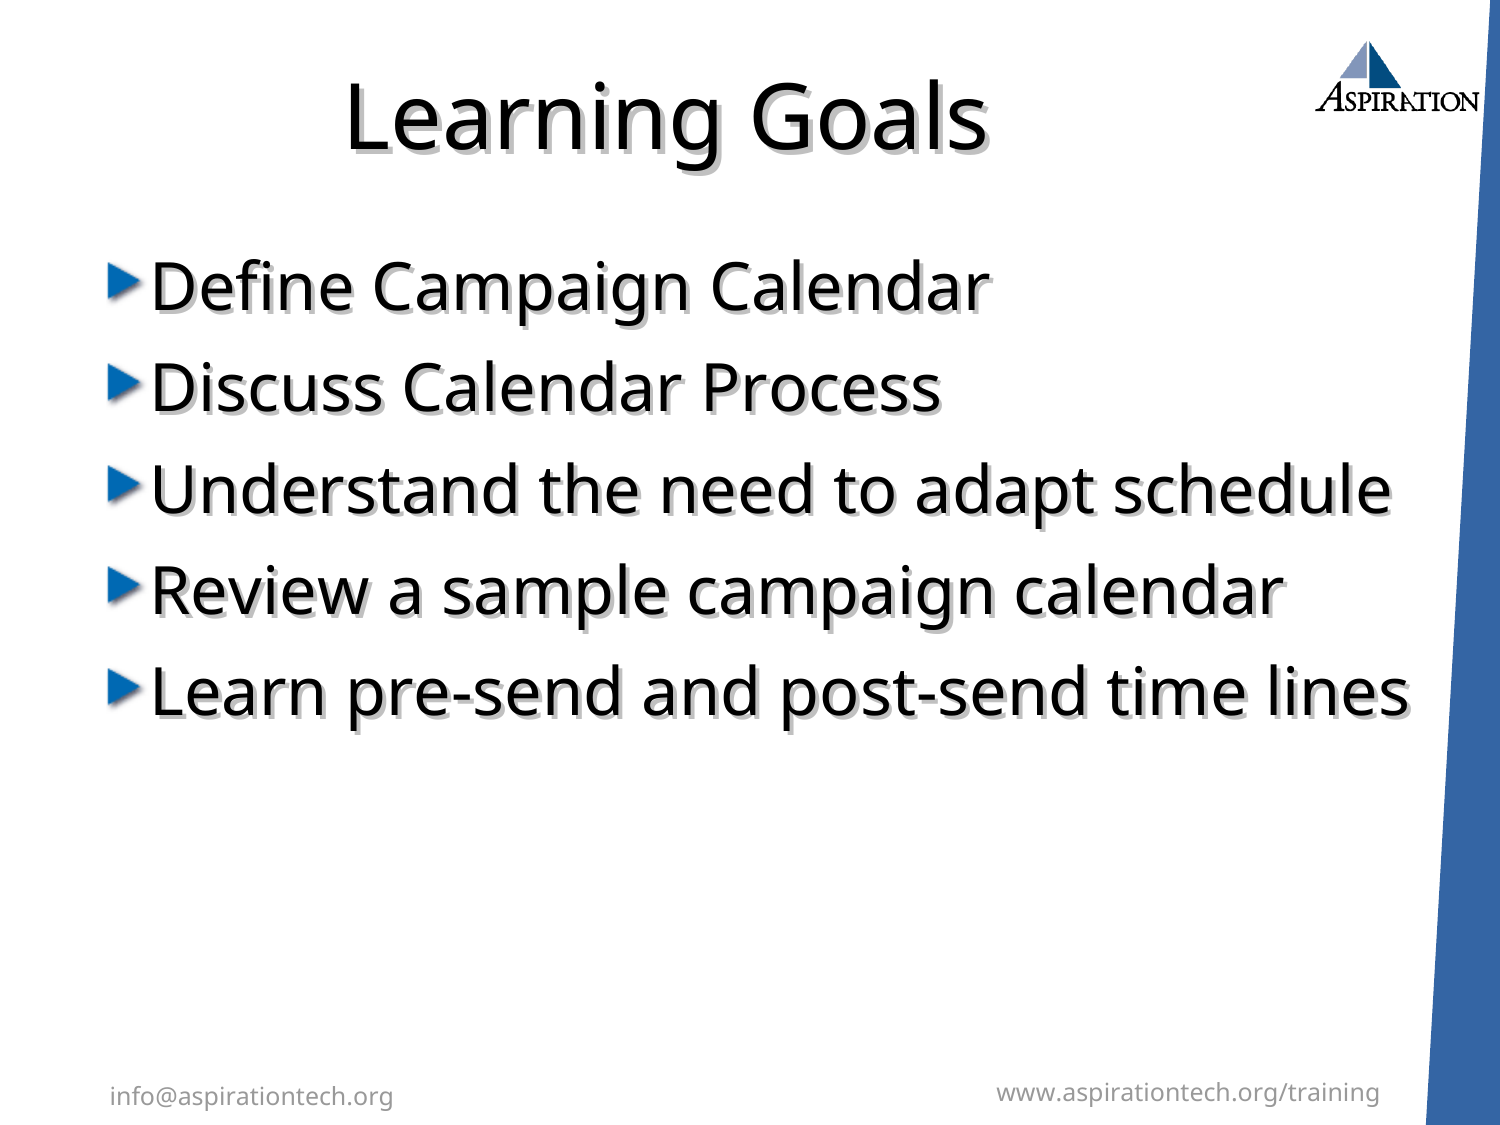

# Learning Goals
Define Campaign Calendar
Discuss Calendar Process
Understand the need to adapt schedule
Review a sample campaign calendar
Learn pre-send and post-send time lines